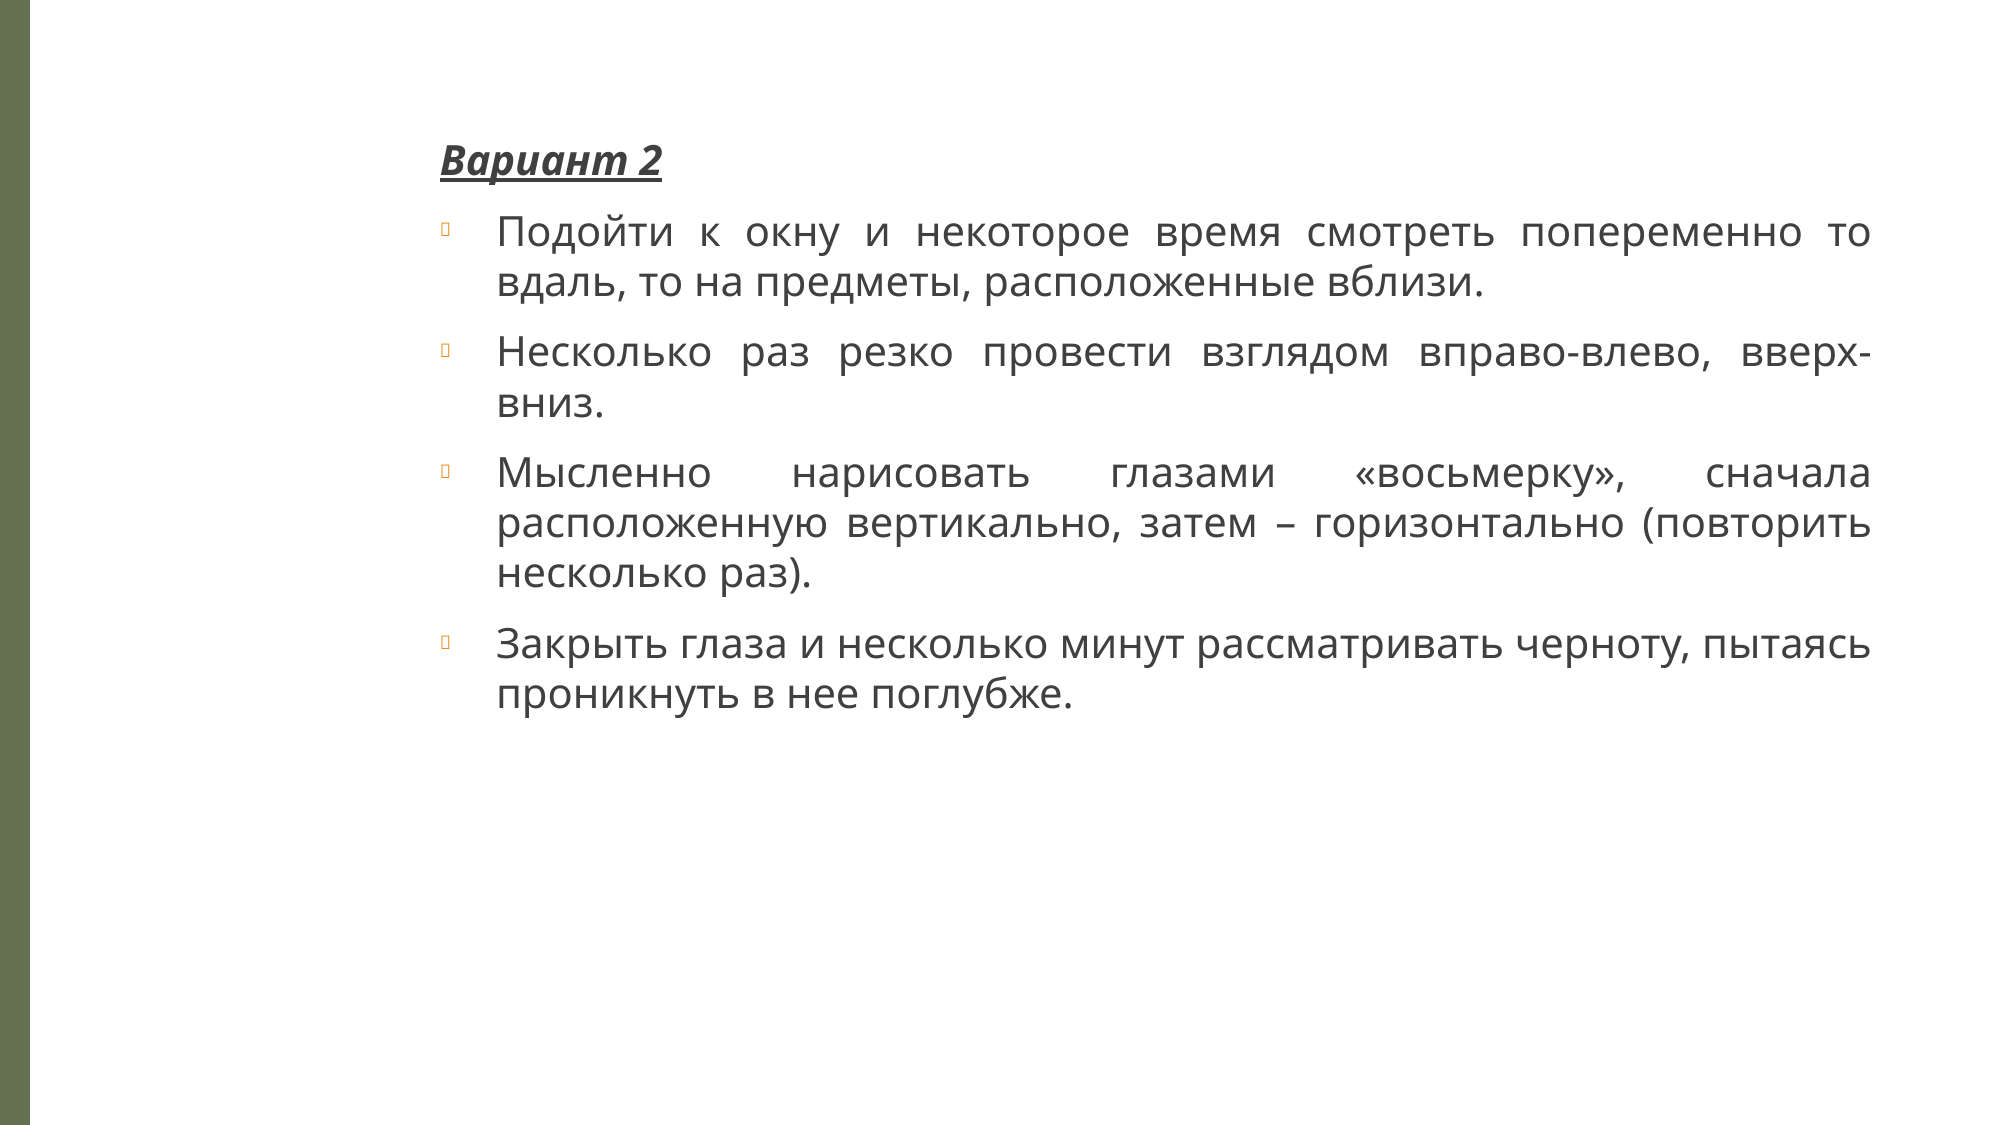

# Вариант 2
Подойти к окну и некоторое время смотреть попеременно то вдаль, то на предметы, расположенные вблизи.
Несколько раз резко провести взглядом вправо-влево, вверх-вниз.
Мысленно нарисовать глазами «восьмерку», сначала расположенную вертикально, затем – горизонтально (повторить несколько раз).
Закрыть глаза и несколько минут рассматривать черноту, пытаясь проникнуть в нее поглубже.